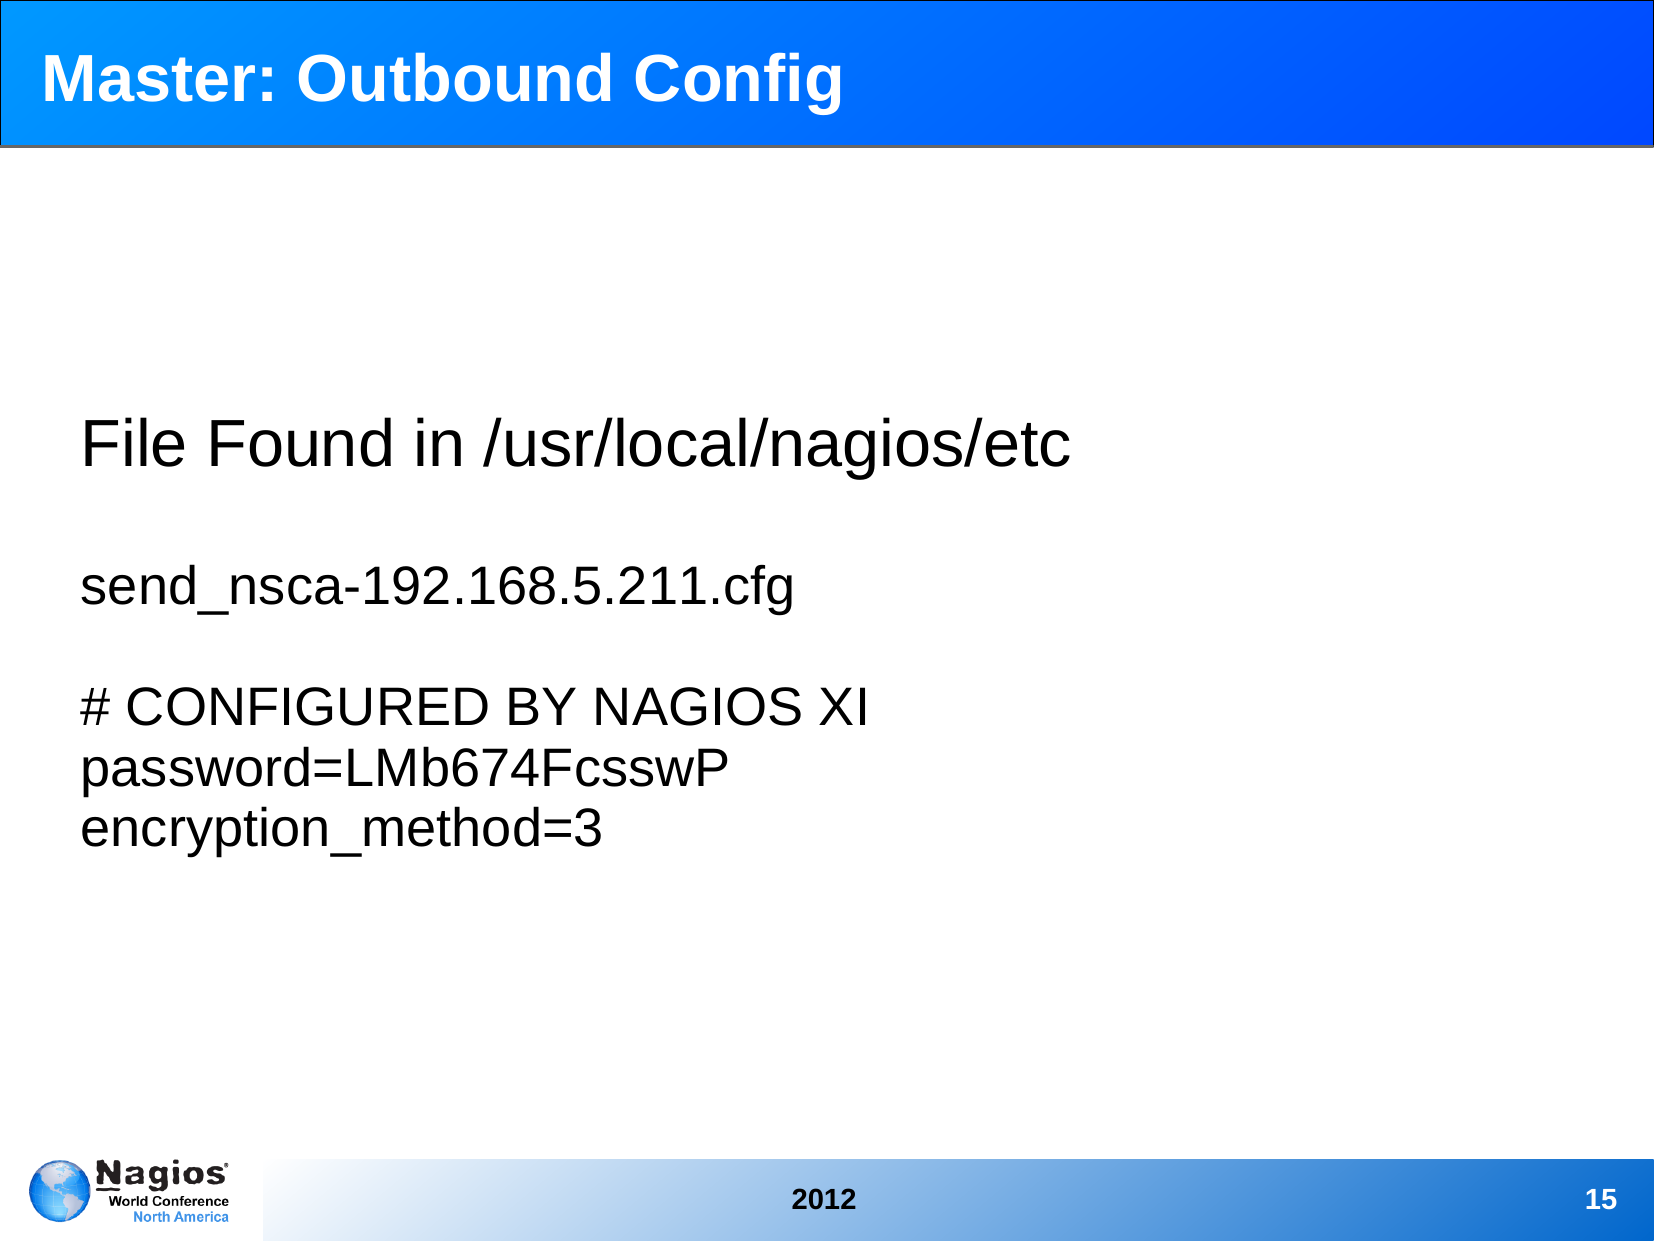

Master: Outbound Config
# File Found in /usr/local/nagios/etc send_nsca-192.168.5.211.cfg
# CONFIGURED BY NAGIOS XI
password=LMb674FcsswP
encryption_method=3
2011
15